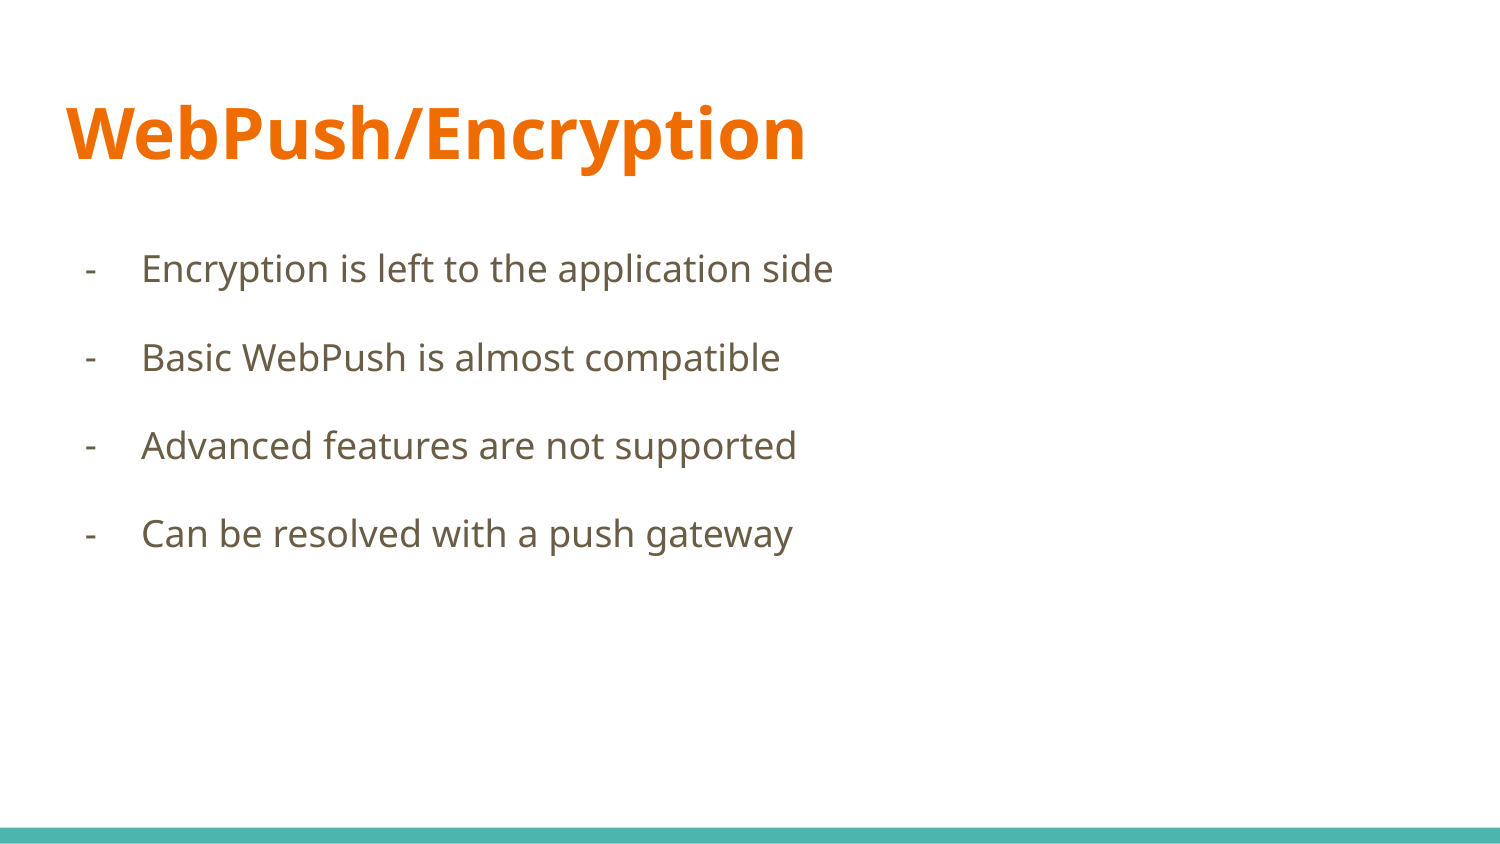

# WebPush/Encryption
Encryption is left to the application side
Basic WebPush is almost compatible
Advanced features are not supported
Can be resolved with a push gateway